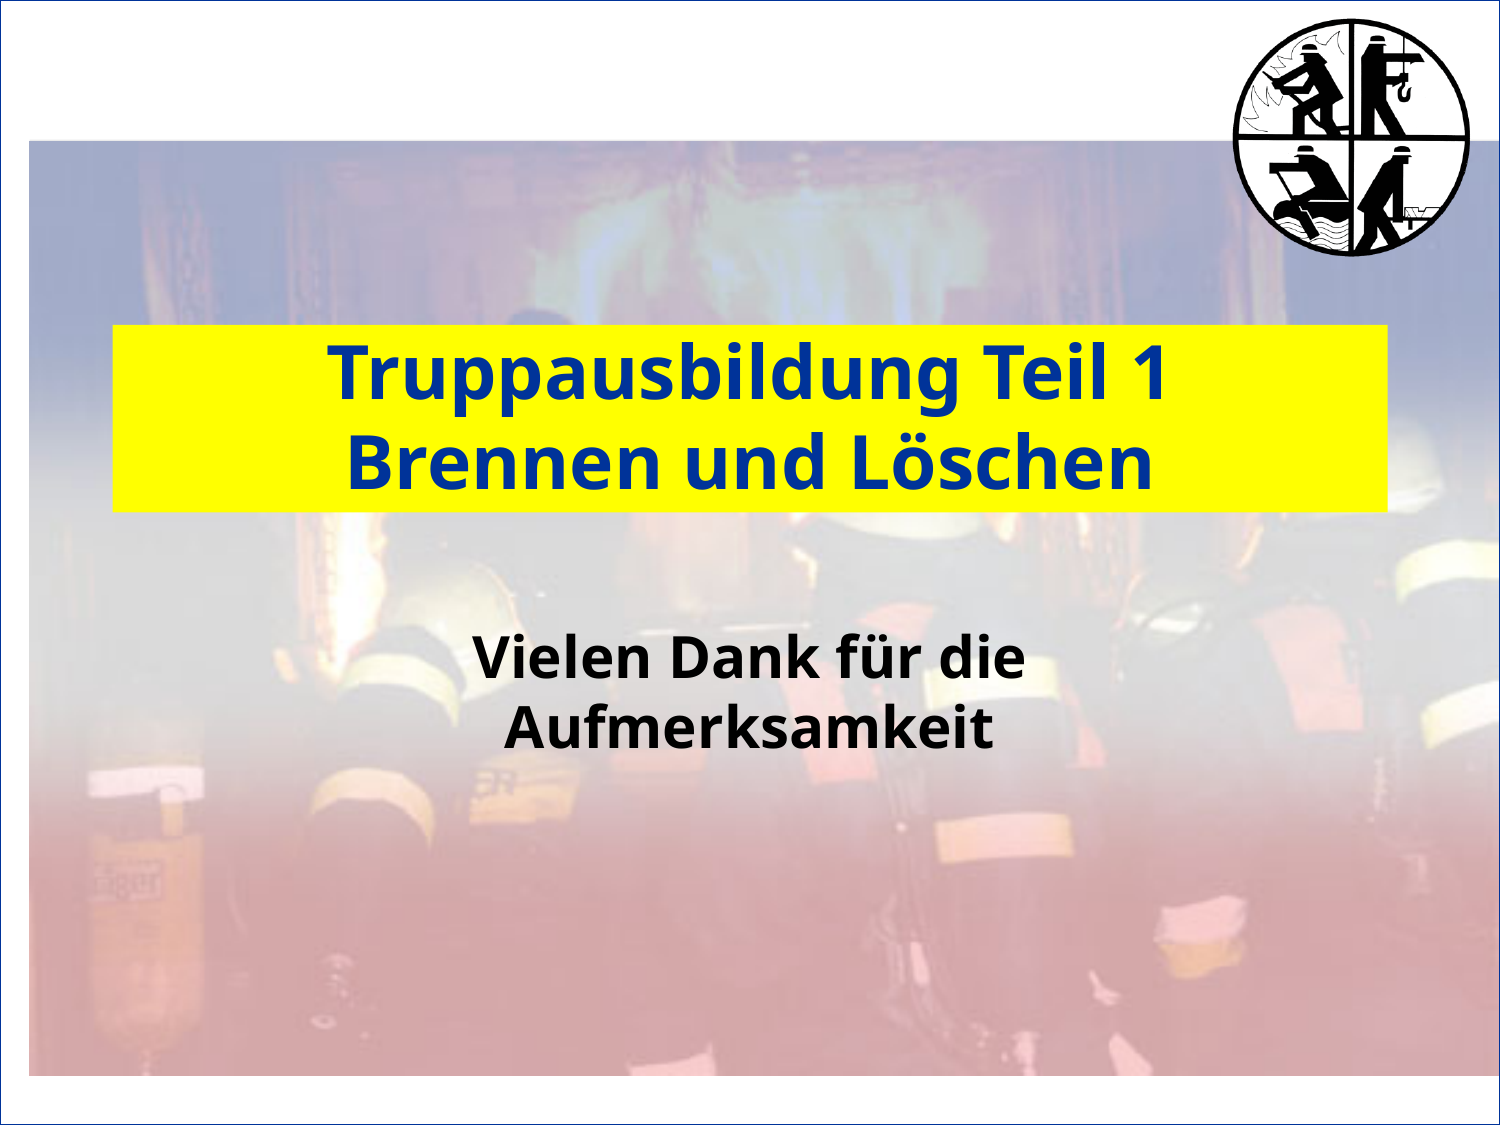

# Truppausbildung Teil 1 Brennen und Löschen
Vielen Dank für die Aufmerksamkeit